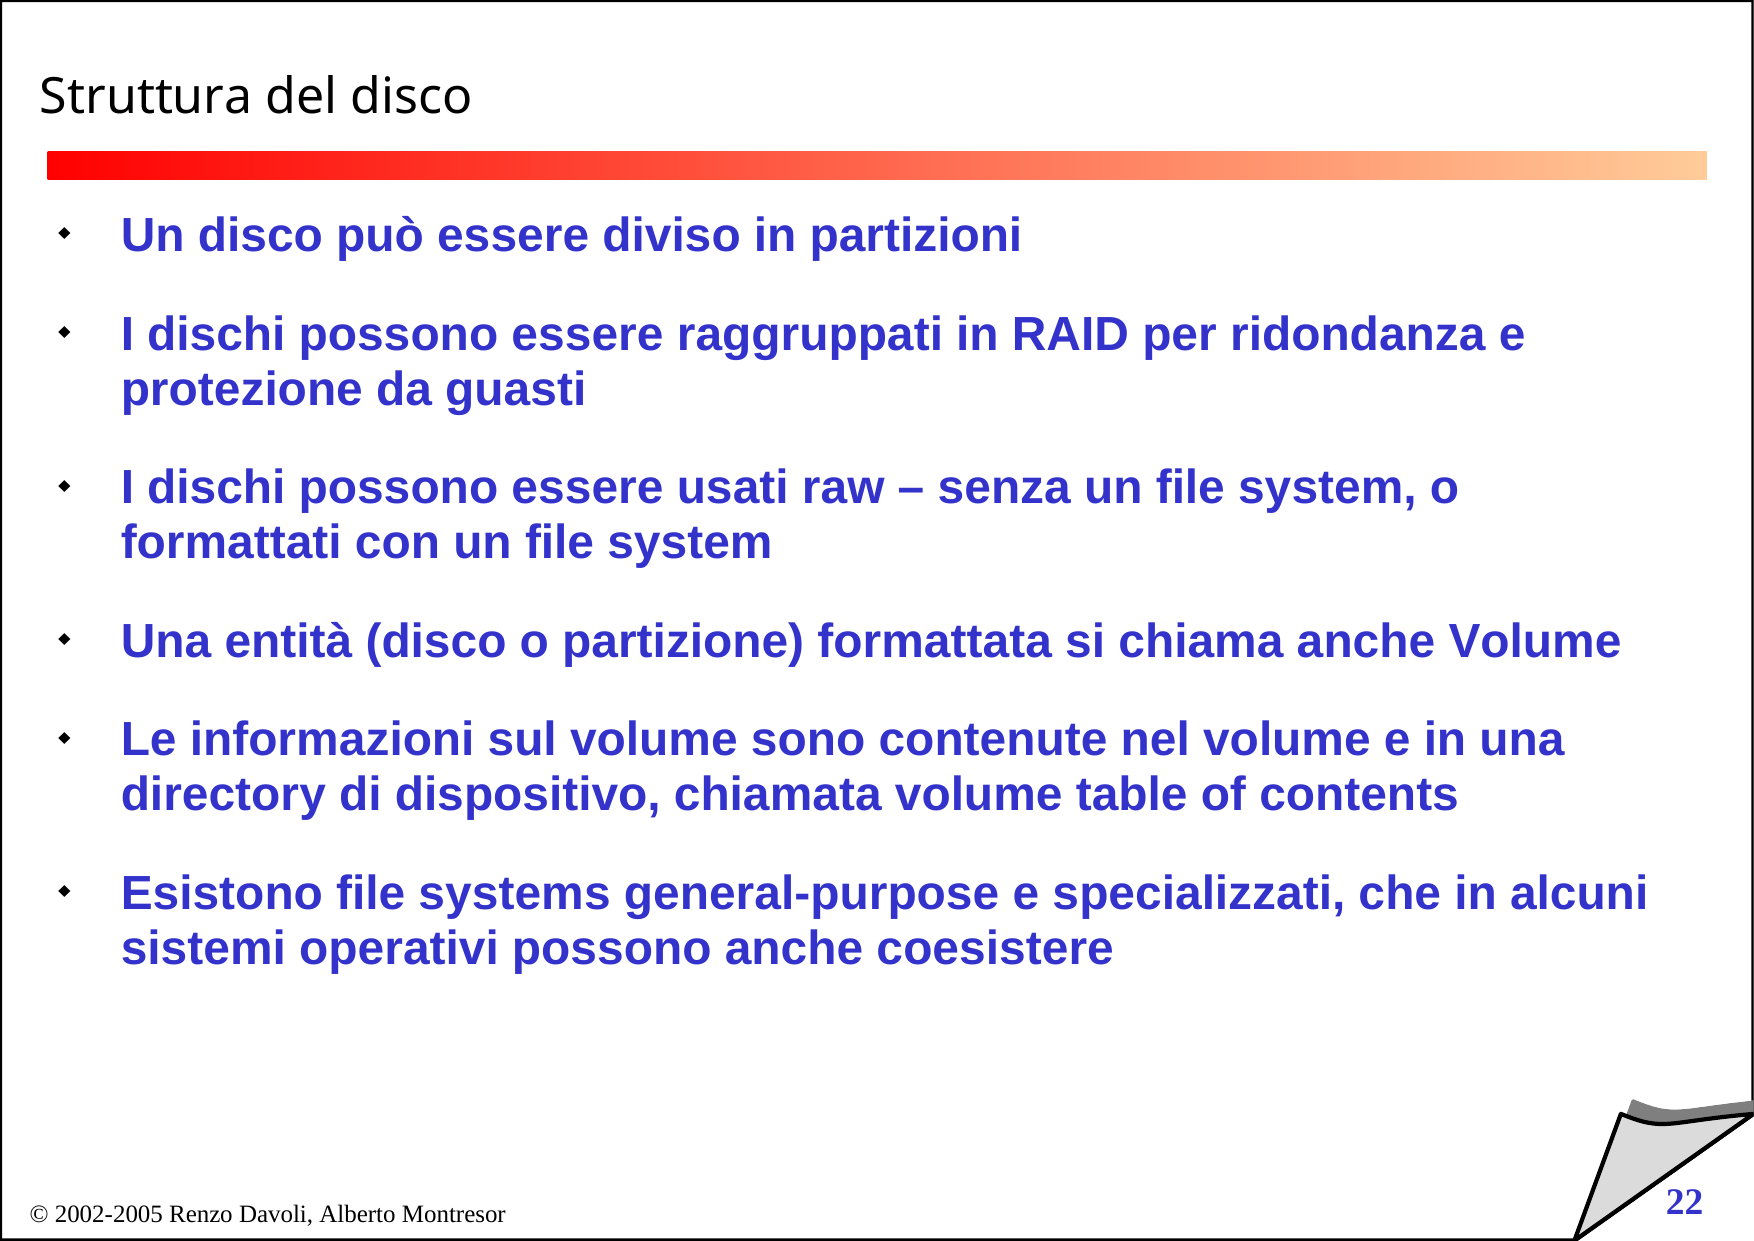

# Struttura del disco
Un disco può essere diviso in partizioni
I dischi possono essere raggruppati in RAID per ridondanza e protezione da guasti
I dischi possono essere usati raw – senza un file system, o formattati con un file system
Una entità (disco o partizione) formattata si chiama anche Volume
Le informazioni sul volume sono contenute nel volume e in una directory di dispositivo, chiamata volume table of contents
Esistono file systems general-purpose e specializzati, che in alcuni sistemi operativi possono anche coesistere